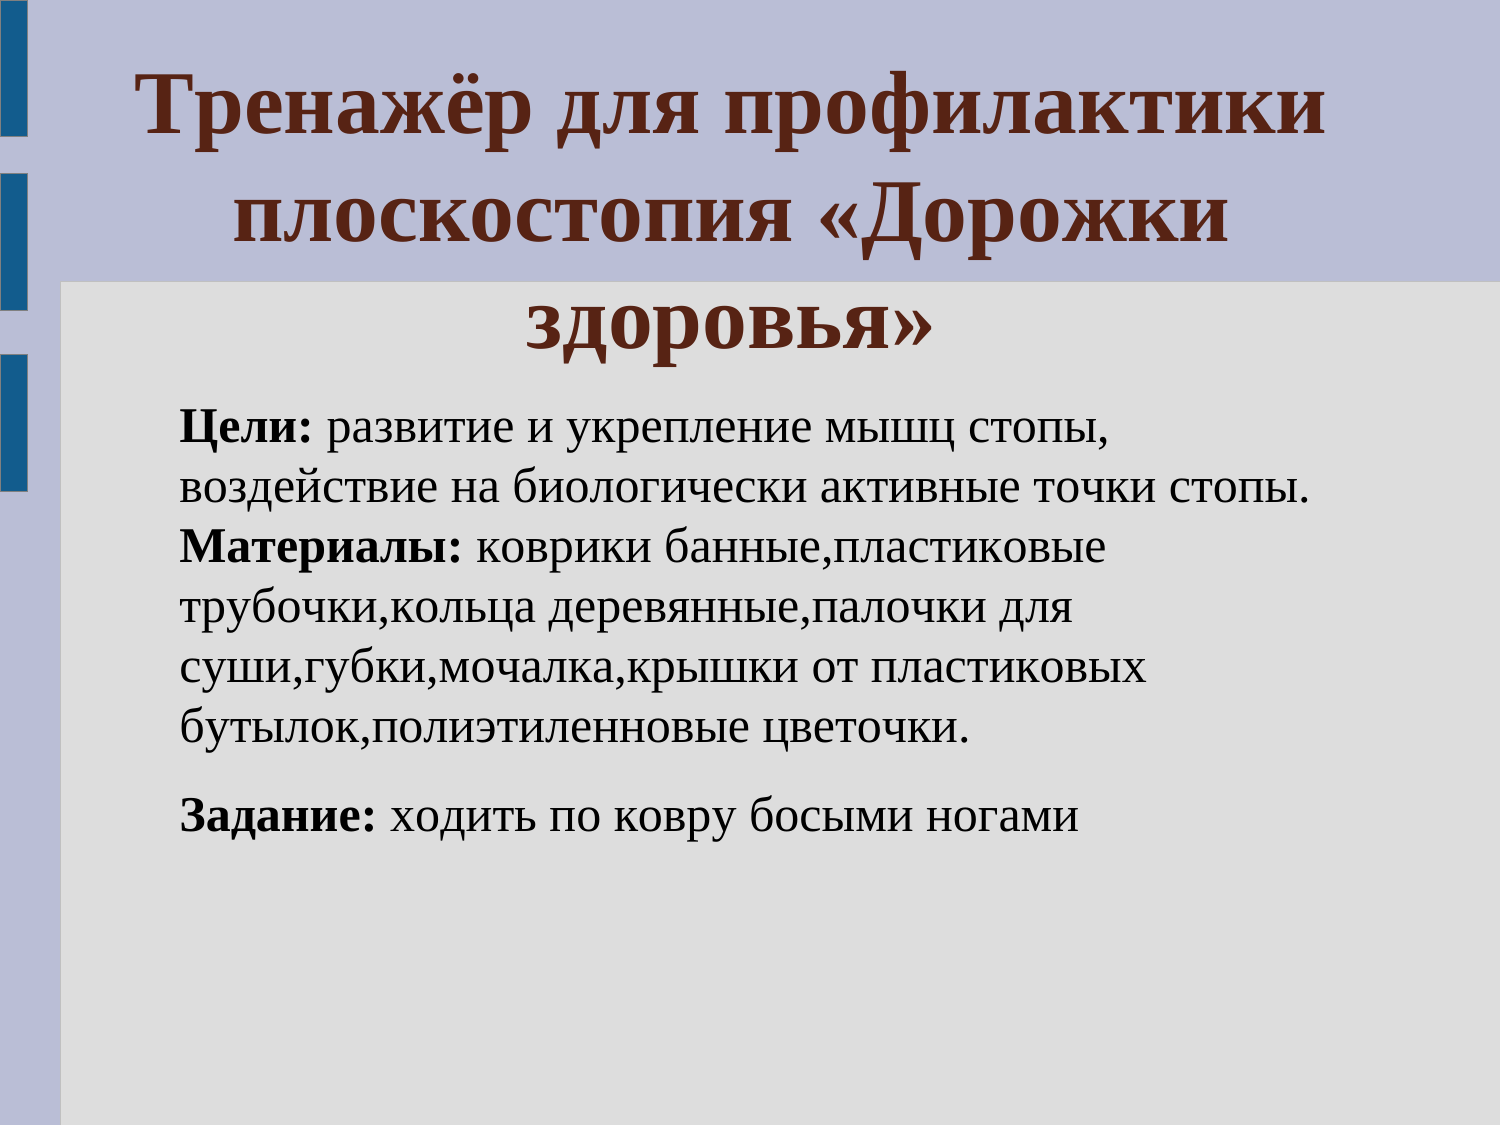

# Тренажёр для профилактики плоскостопия «Дорожки здоровья»
Цели: развитие и укрепление мышц стопы, воздействие на биологически активные точки стопы.
Материалы: коврики банные,пластиковые трубочки,кольца деревянные,палочки для суши,губки,мочалка,крышки от пластиковых бутылок,полиэтиленновые цветочки.
Задание: ходить по ковру босыми ногами